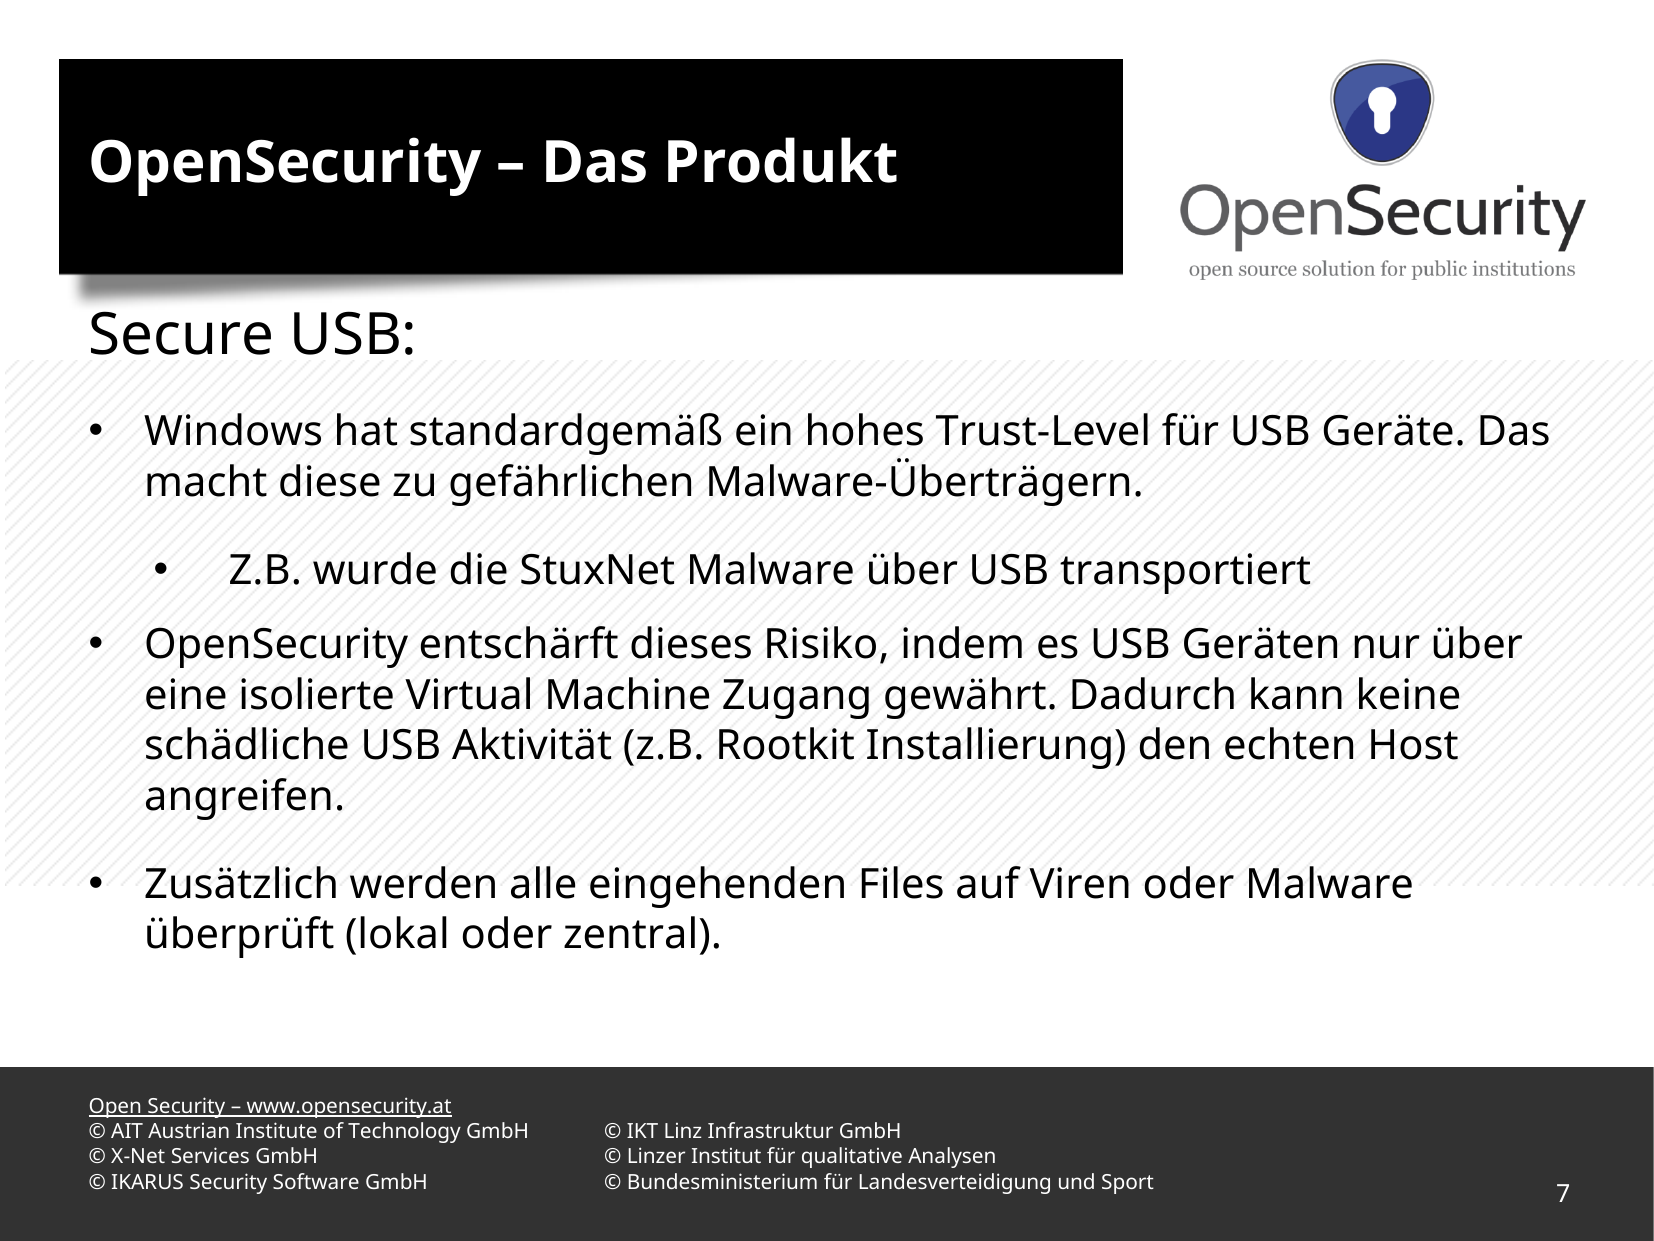

OpenSecurity – Das Produkt
Secure USB:
Windows hat standardgemäß ein hohes Trust-Level für USB Geräte. Das macht diese zu gefährlichen Malware-Überträgern.
Z.B. wurde die StuxNet Malware über USB transportiert
OpenSecurity entschärft dieses Risiko, indem es USB Geräten nur über eine isolierte Virtual Machine Zugang gewährt. Dadurch kann keine schädliche USB Aktivität (z.B. Rootkit Installierung) den echten Host angreifen.
Zusätzlich werden alle eingehenden Files auf Viren oder Malware überprüft (lokal oder zentral).
Open Security – www.opensecurity.at
© AIT Austrian Institute of Technology GmbH		© IKT Linz Infrastruktur GmbH
© X-Net Services GmbH				© Linzer Institut für qualitative Analysen
© IKARUS Security Software GmbH			© Bundesministerium für Landesverteidigung und Sport